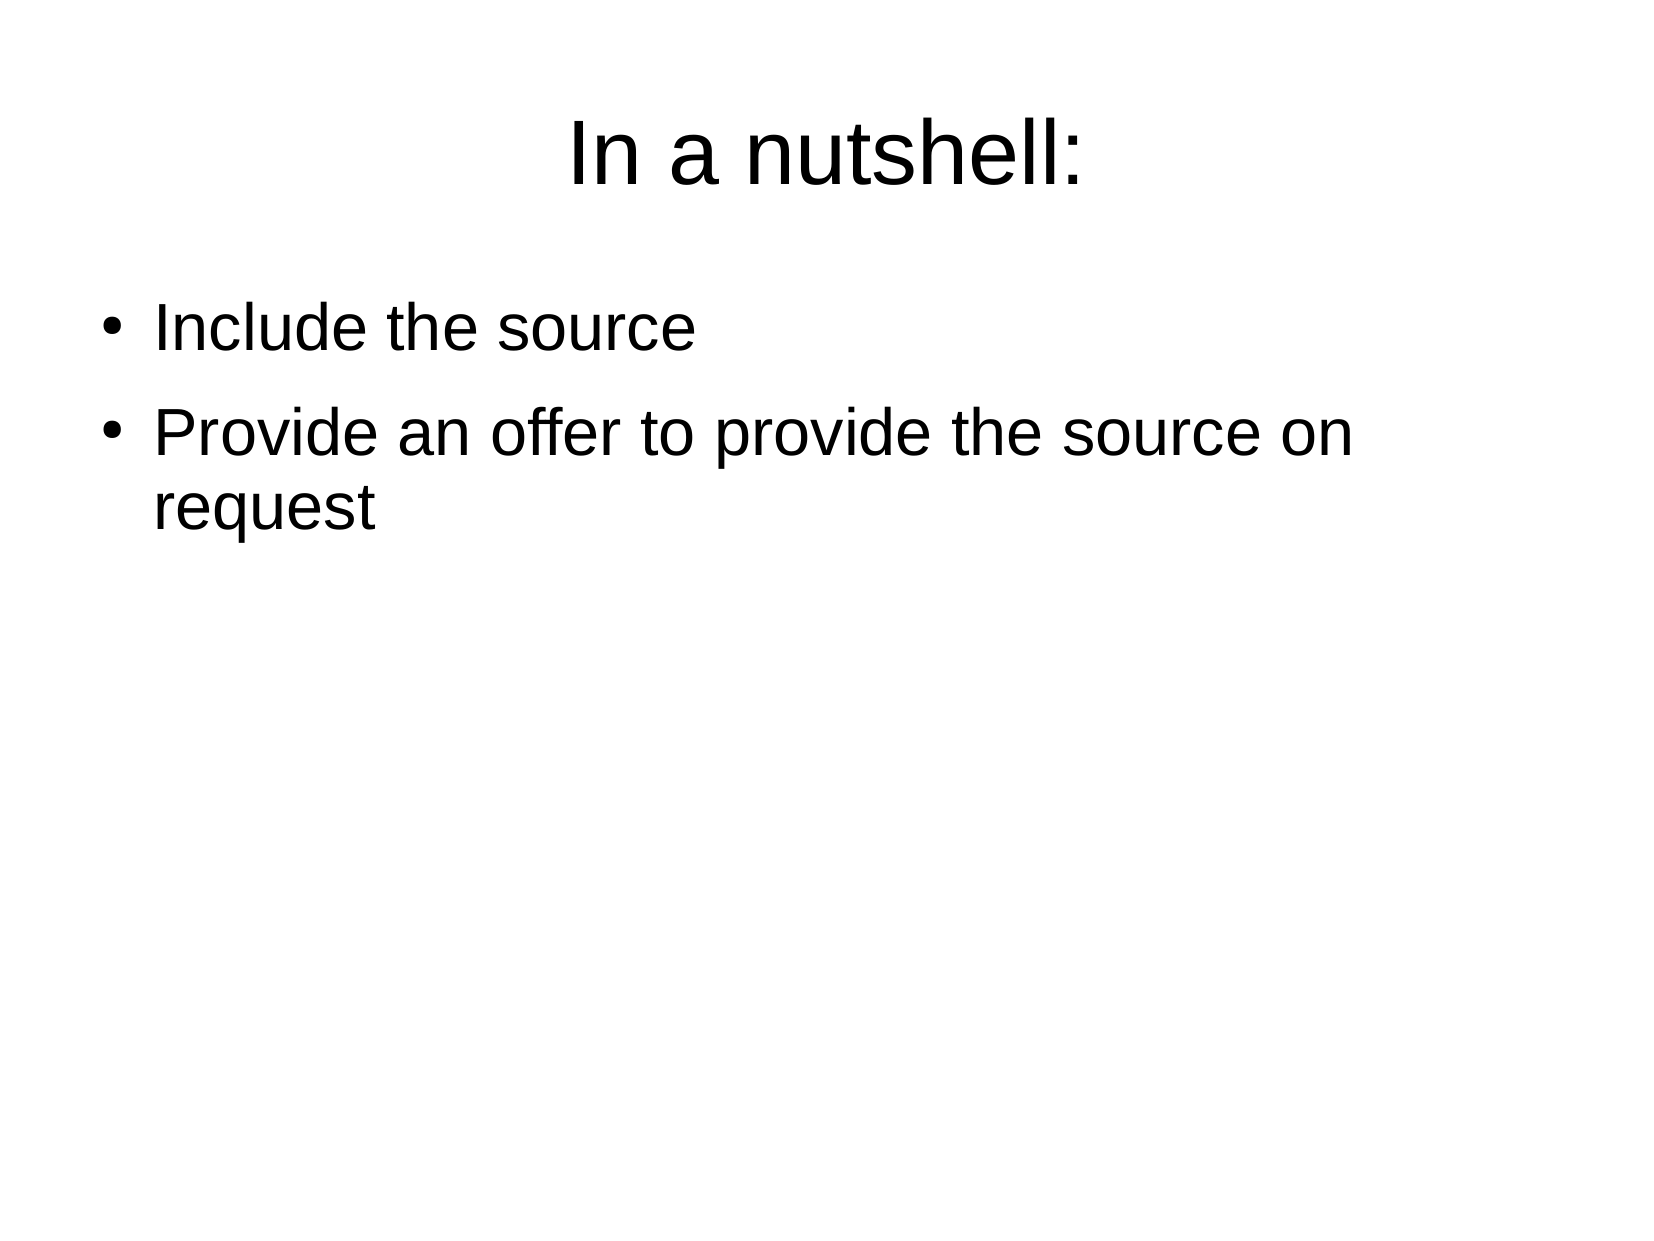

# In a nutshell:
Include the source
Provide an offer to provide the source on request